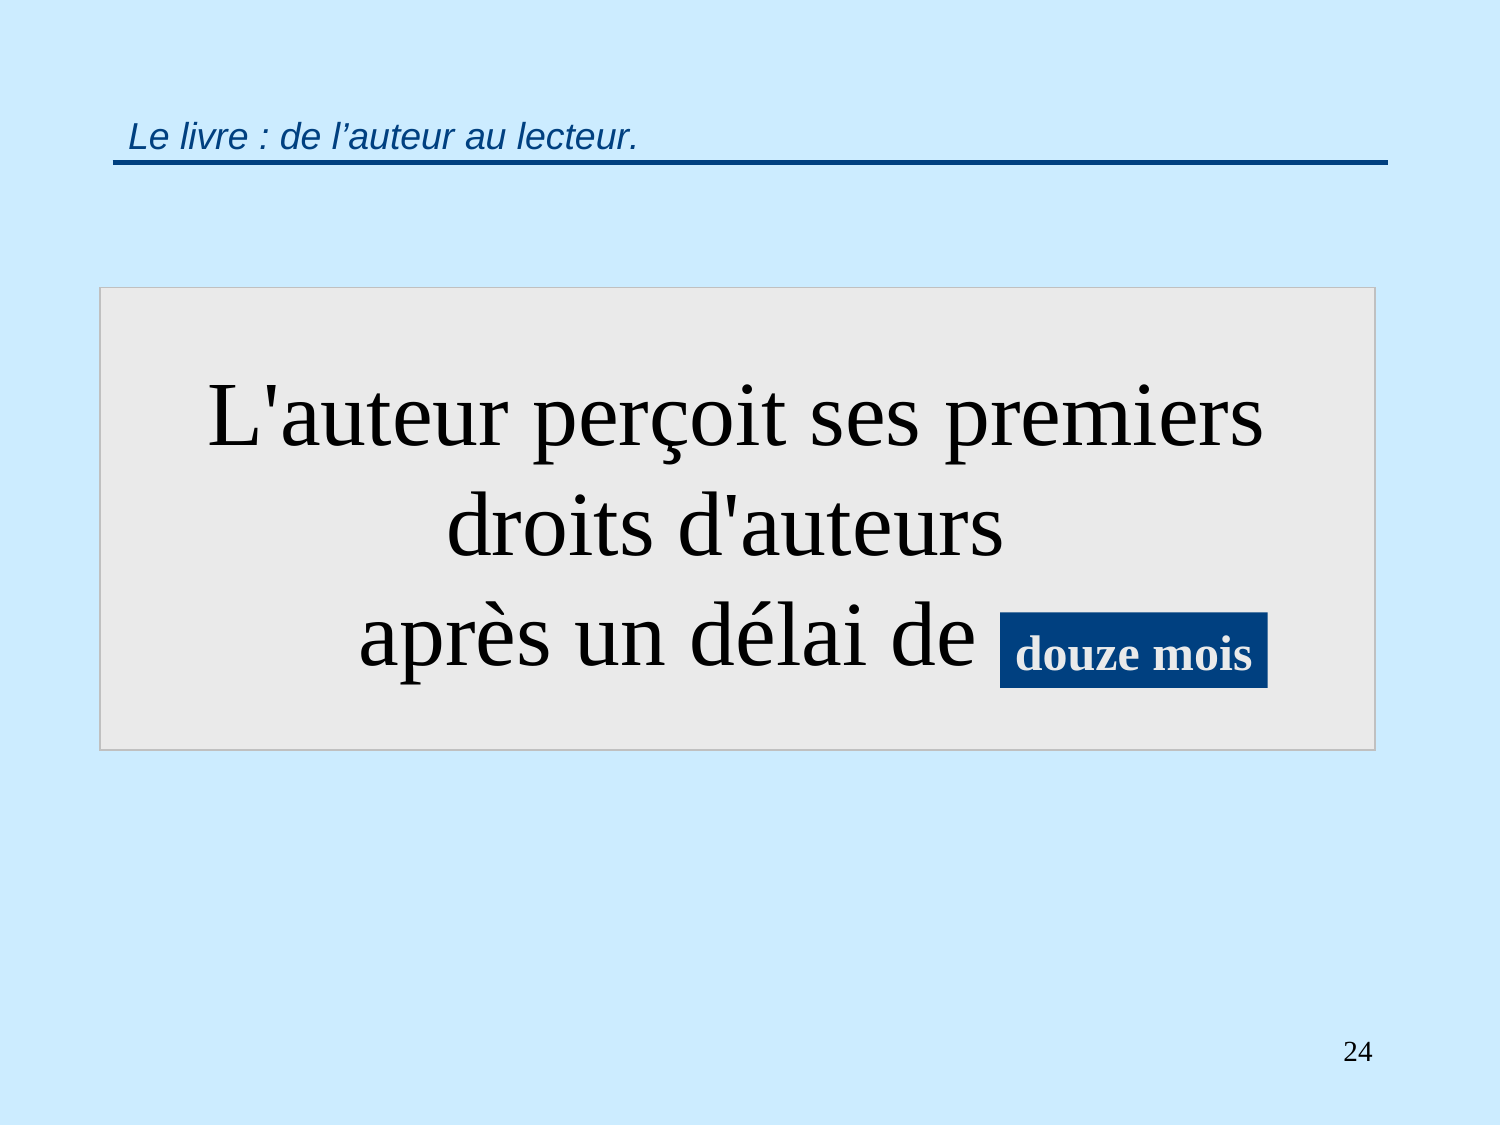

Le livre : de l’auteur au lecteur.
# L'auteur perçoit ses premiers droits d'auteurs après un délai de …
douze mois
24